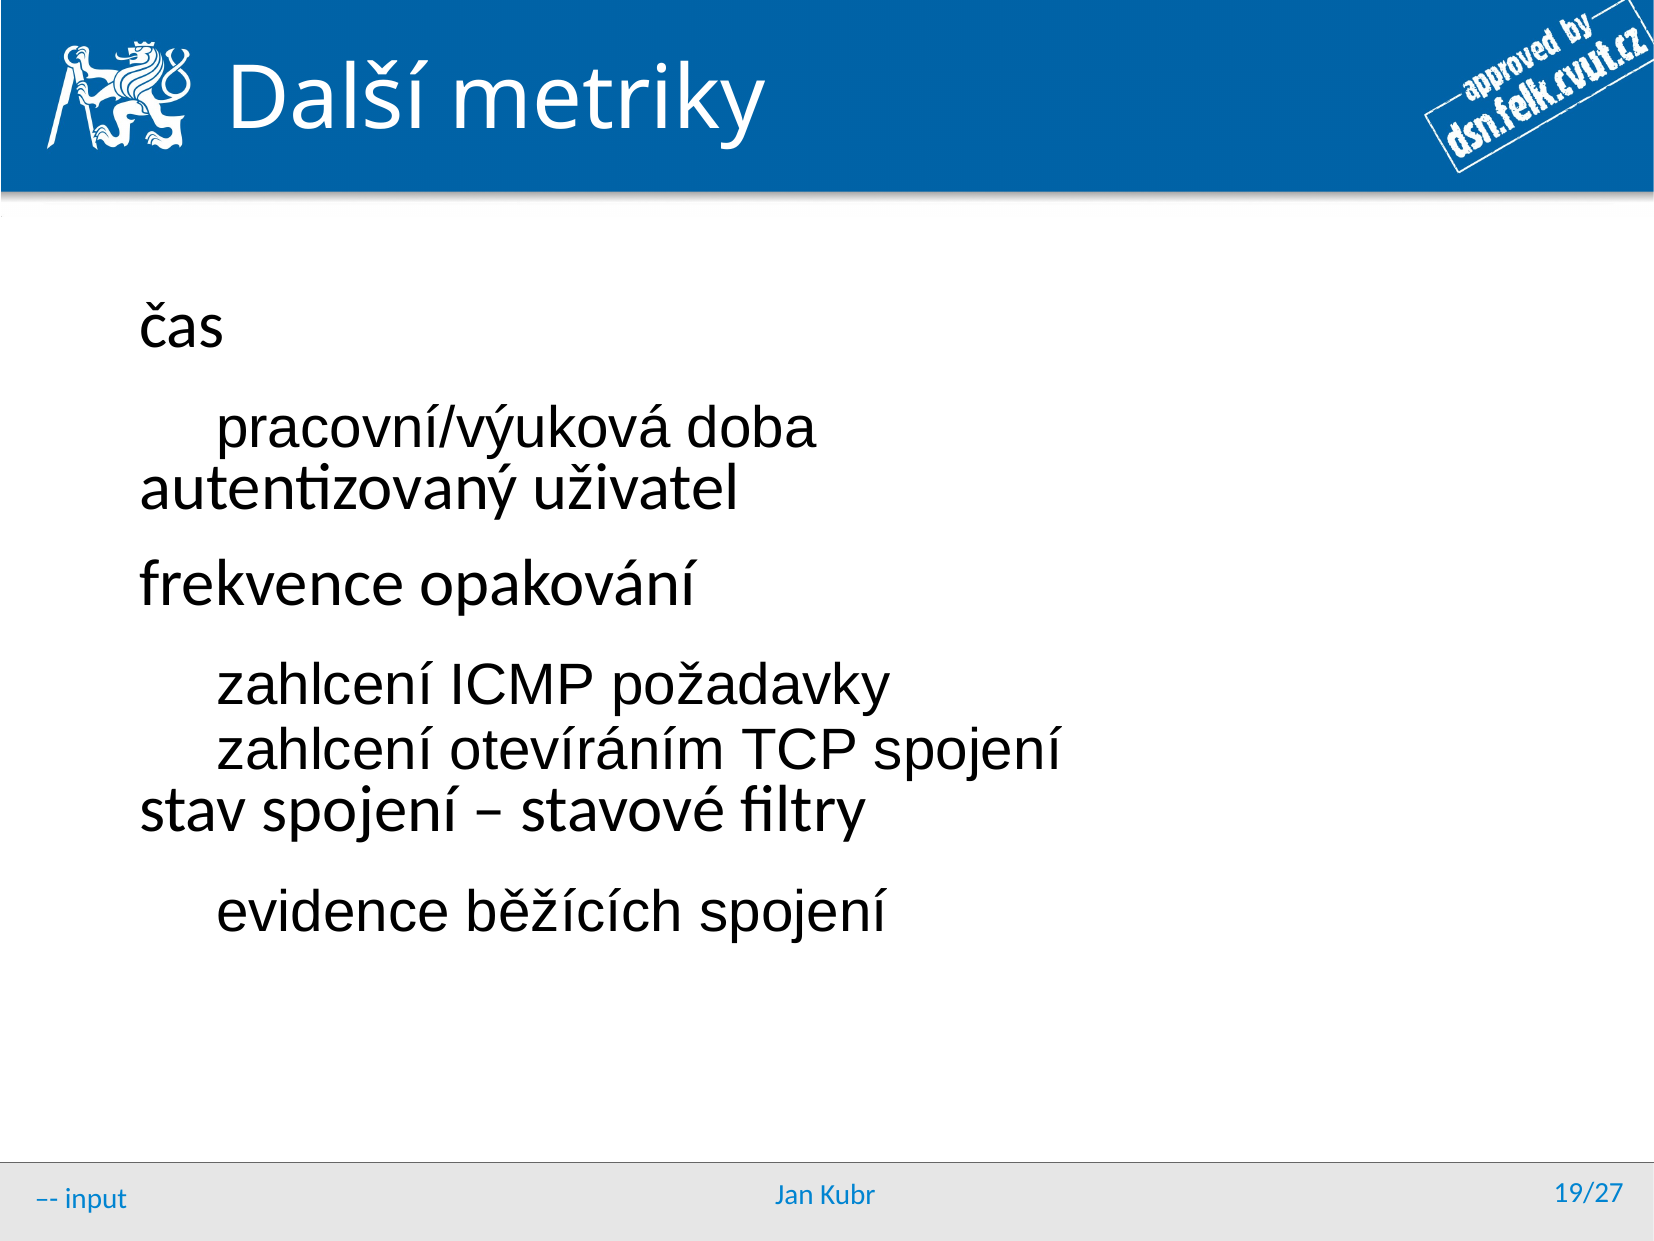

# Další metriky
čas
pracovní/výuková doba
autentizovaný uživatel
frekvence opakování
zahlcení ICMP požadavky
zahlcení otevíráním TCP spojení
stav spojení – stavové filtry
evidence běžících spojení
19
Jan Kubr
02/2006